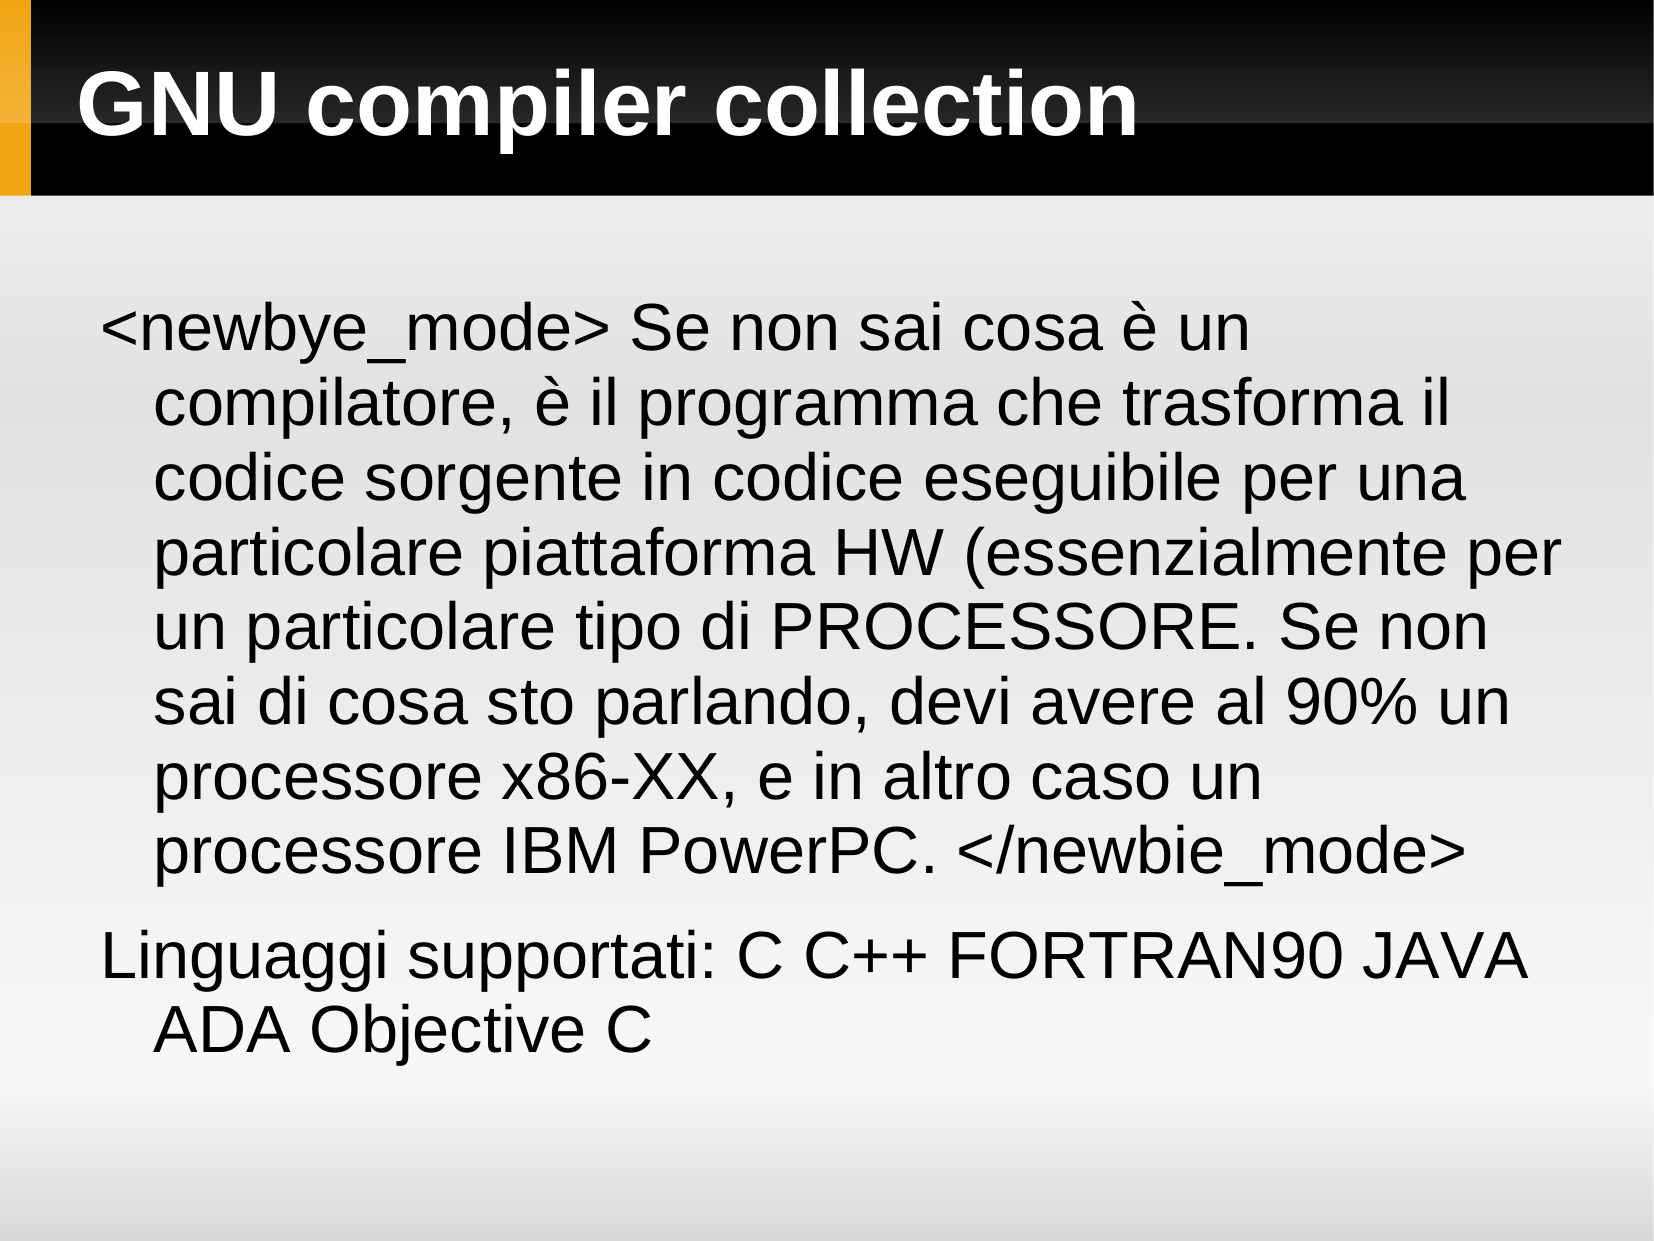

# GNU compiler collection
<newbye_mode> Se non sai cosa è un compilatore, è il programma che trasforma il codice sorgente in codice eseguibile per una particolare piattaforma HW (essenzialmente per un particolare tipo di PROCESSORE. Se non sai di cosa sto parlando, devi avere al 90% un processore x86-XX, e in altro caso un processore IBM PowerPC. </newbie_mode>
Linguaggi supportati: C C++ FORTRAN90 JAVA ADA Objective C